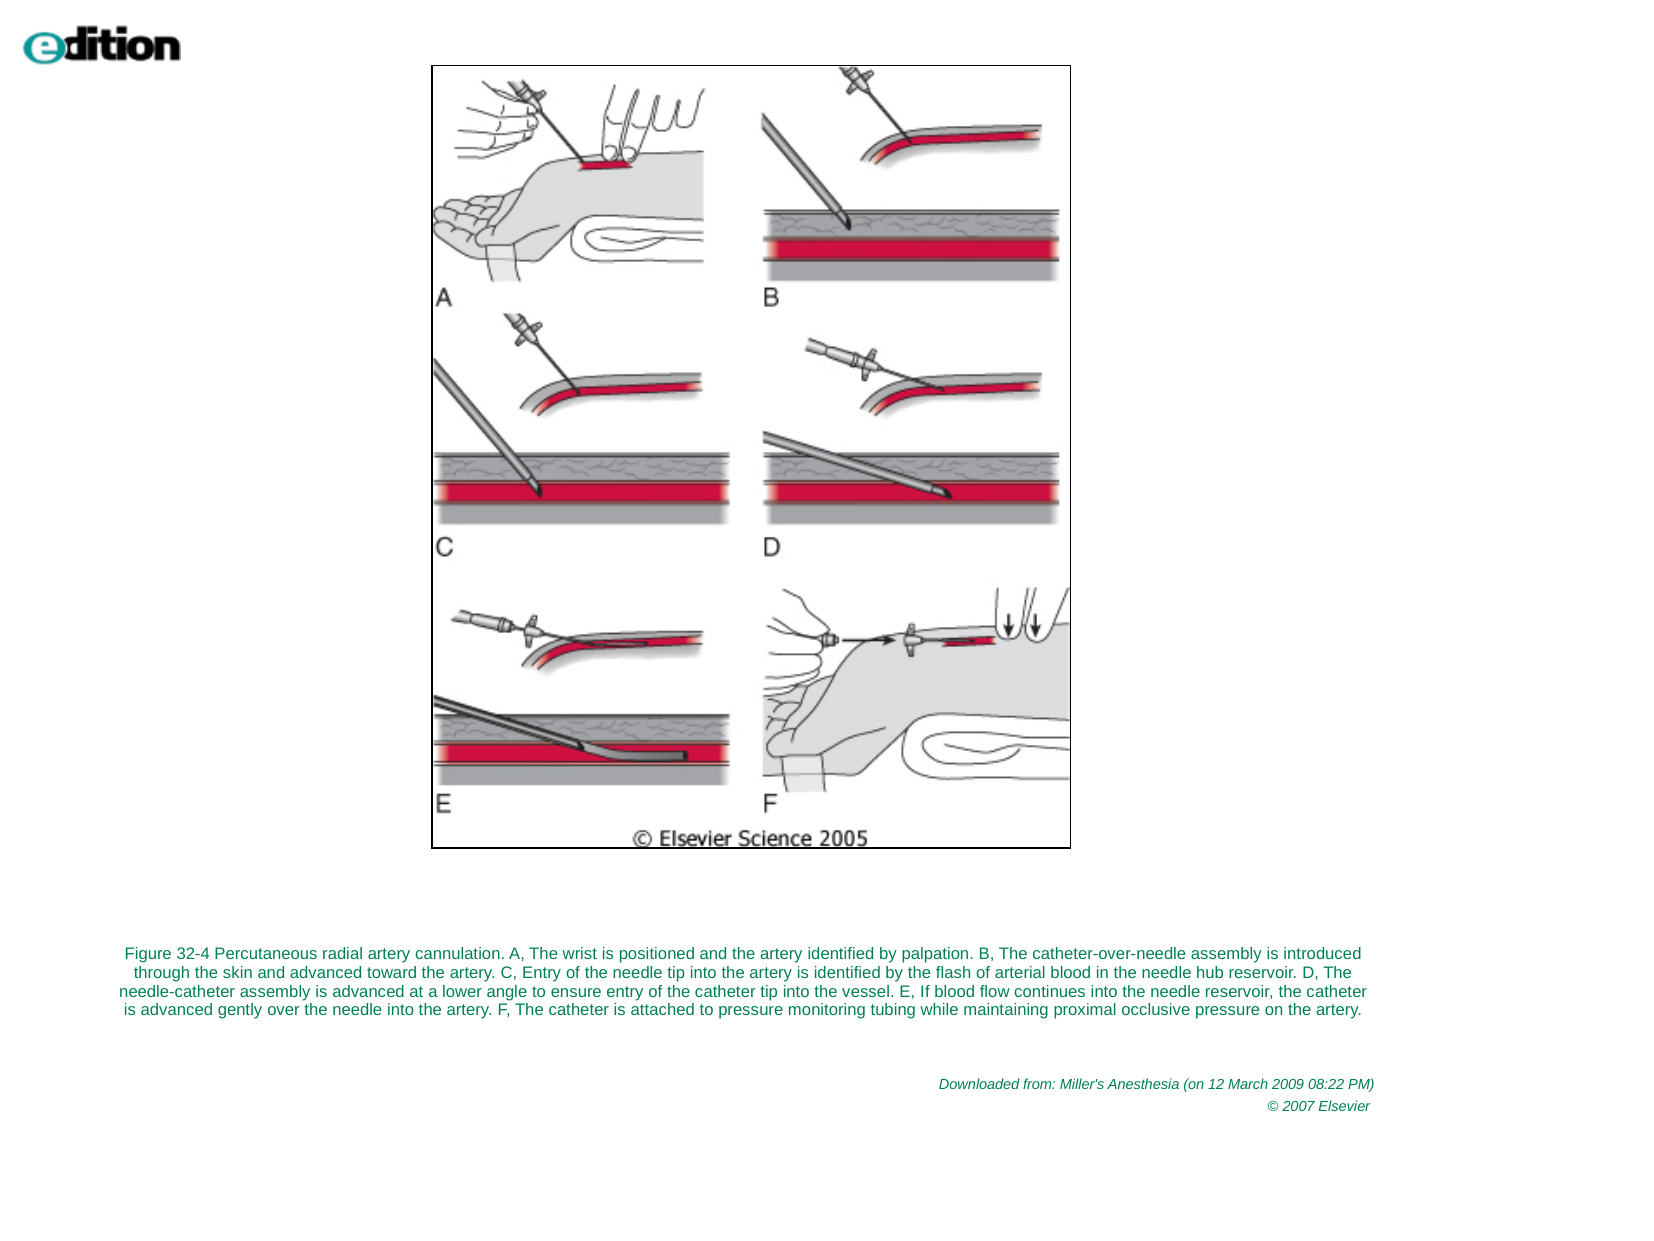

Figure 32-4 Percutaneous radial artery cannulation. A, The wrist is positioned and the artery identified by palpation. B, The catheter-over-needle assembly is introduced through the skin and advanced toward the artery. C, Entry of the needle tip into the artery is identified by the flash of arterial blood in the needle hub reservoir. D, The needle-catheter assembly is advanced at a lower angle to ensure entry of the catheter tip into the vessel. E, If blood flow continues into the needle reservoir, the catheter is advanced gently over the needle into the artery. F, The catheter is attached to pressure monitoring tubing while maintaining proximal occlusive pressure on the artery.
Downloaded from: Miller's Anesthesia (on 12 March 2009 08:22 PM)
© 2007 Elsevier